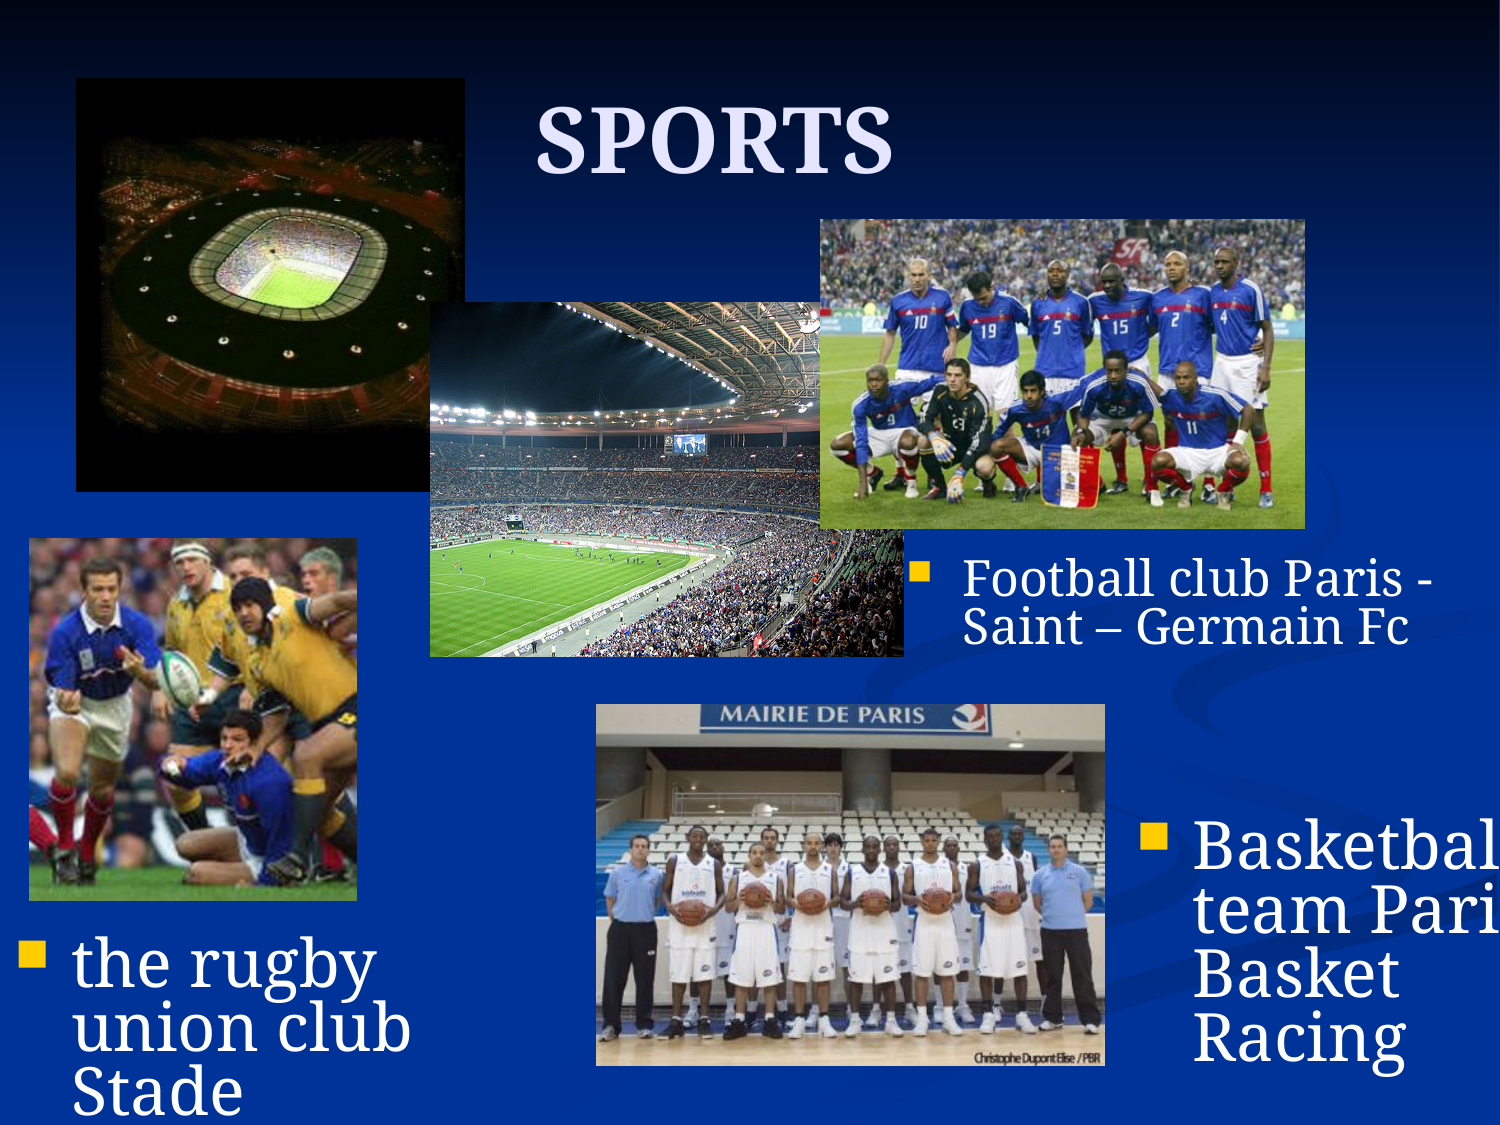

# SPORTS
Football club Paris - Saint – Germain Fc
Basketball team Paris Basket Racing
the rugby union club Stade Francaiss